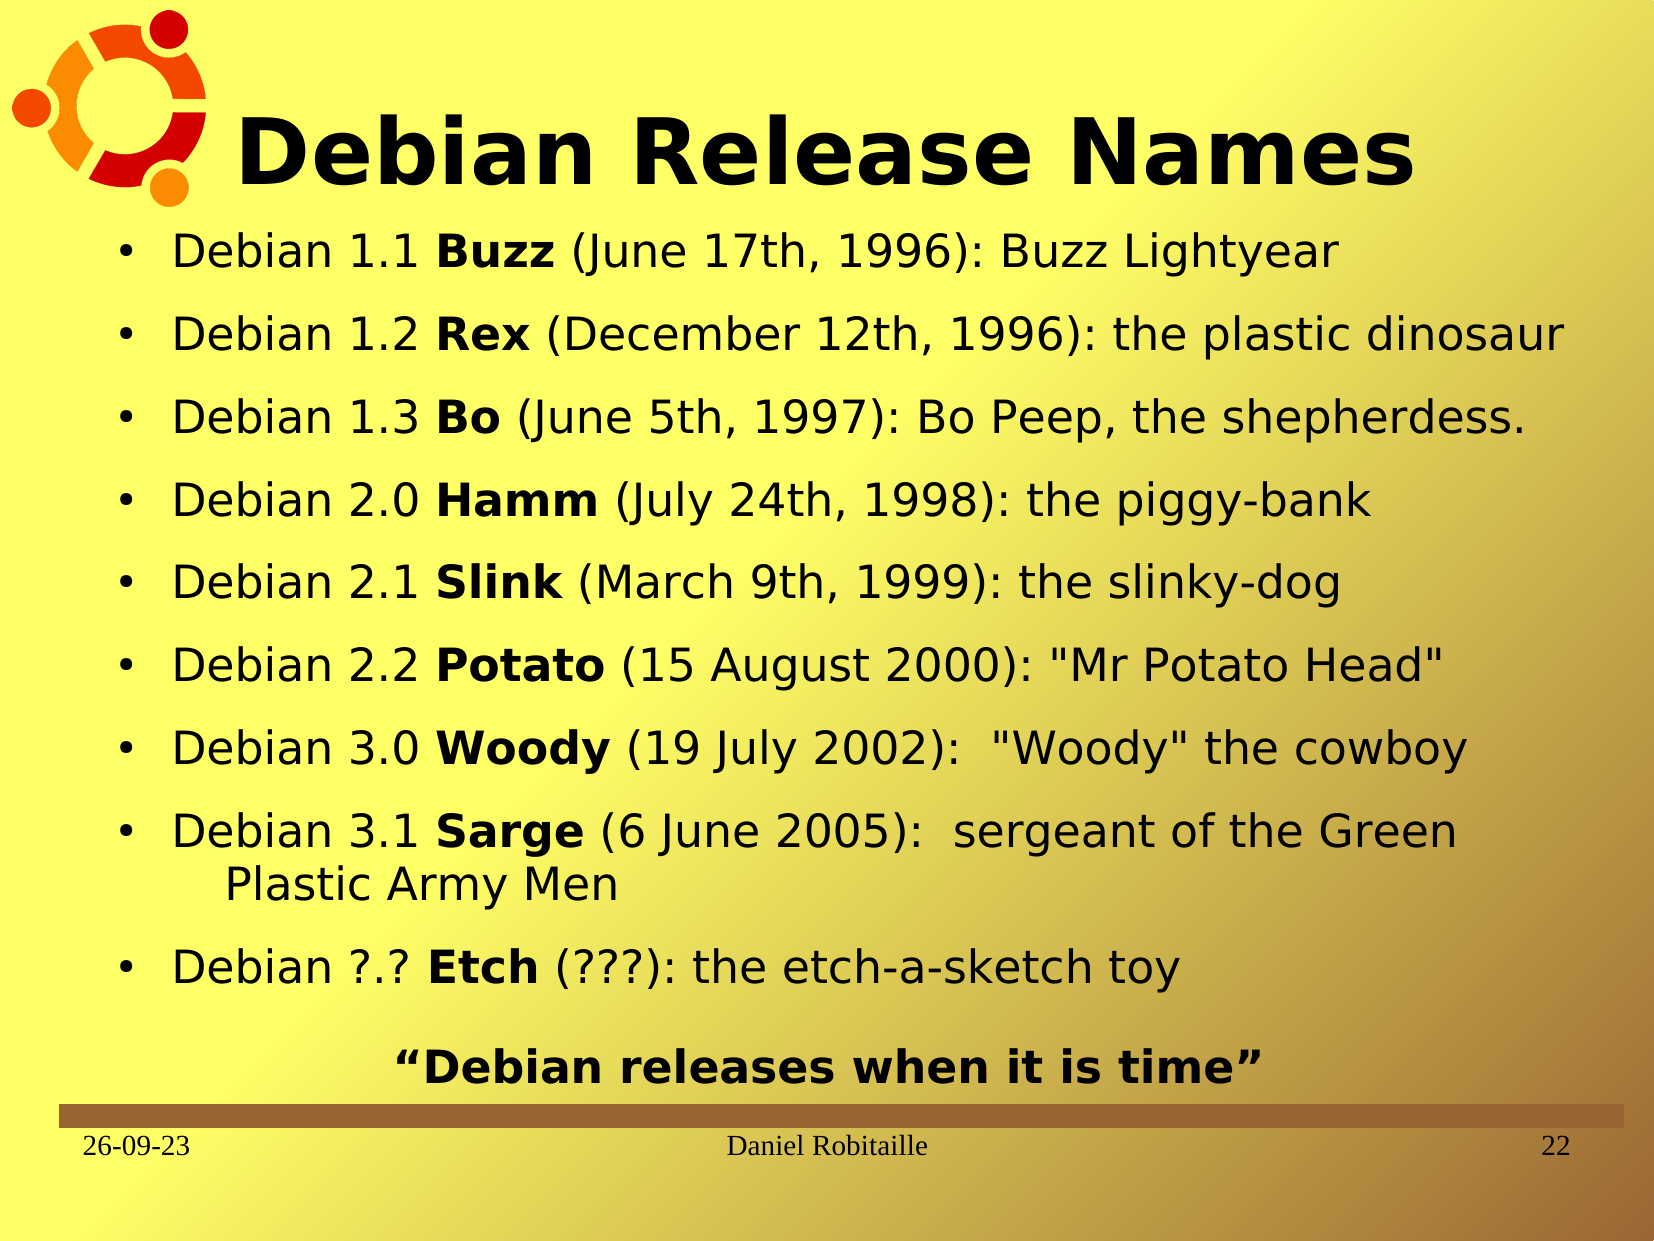

# Debian Release Names
Debian 1.1 Buzz (June 17th, 1996): Buzz Lightyear
Debian 1.2 Rex (December 12th, 1996): the plastic dinosaur
Debian 1.3 Bo (June 5th, 1997): Bo Peep, the shepherdess.
Debian 2.0 Hamm (July 24th, 1998): the piggy-bank
Debian 2.1 Slink (March 9th, 1999): the slinky-dog
Debian 2.2 Potato (15 August 2000): "Mr Potato Head"
Debian 3.0 Woody (19 July 2002): "Woody" the cowboy
Debian 3.1 Sarge (6 June 2005): sergeant of the Green Plastic Army Men
Debian ?.? Etch (???): the etch-a-sketch toy
“Debian releases when it is time”
Daniel Robitaille
22